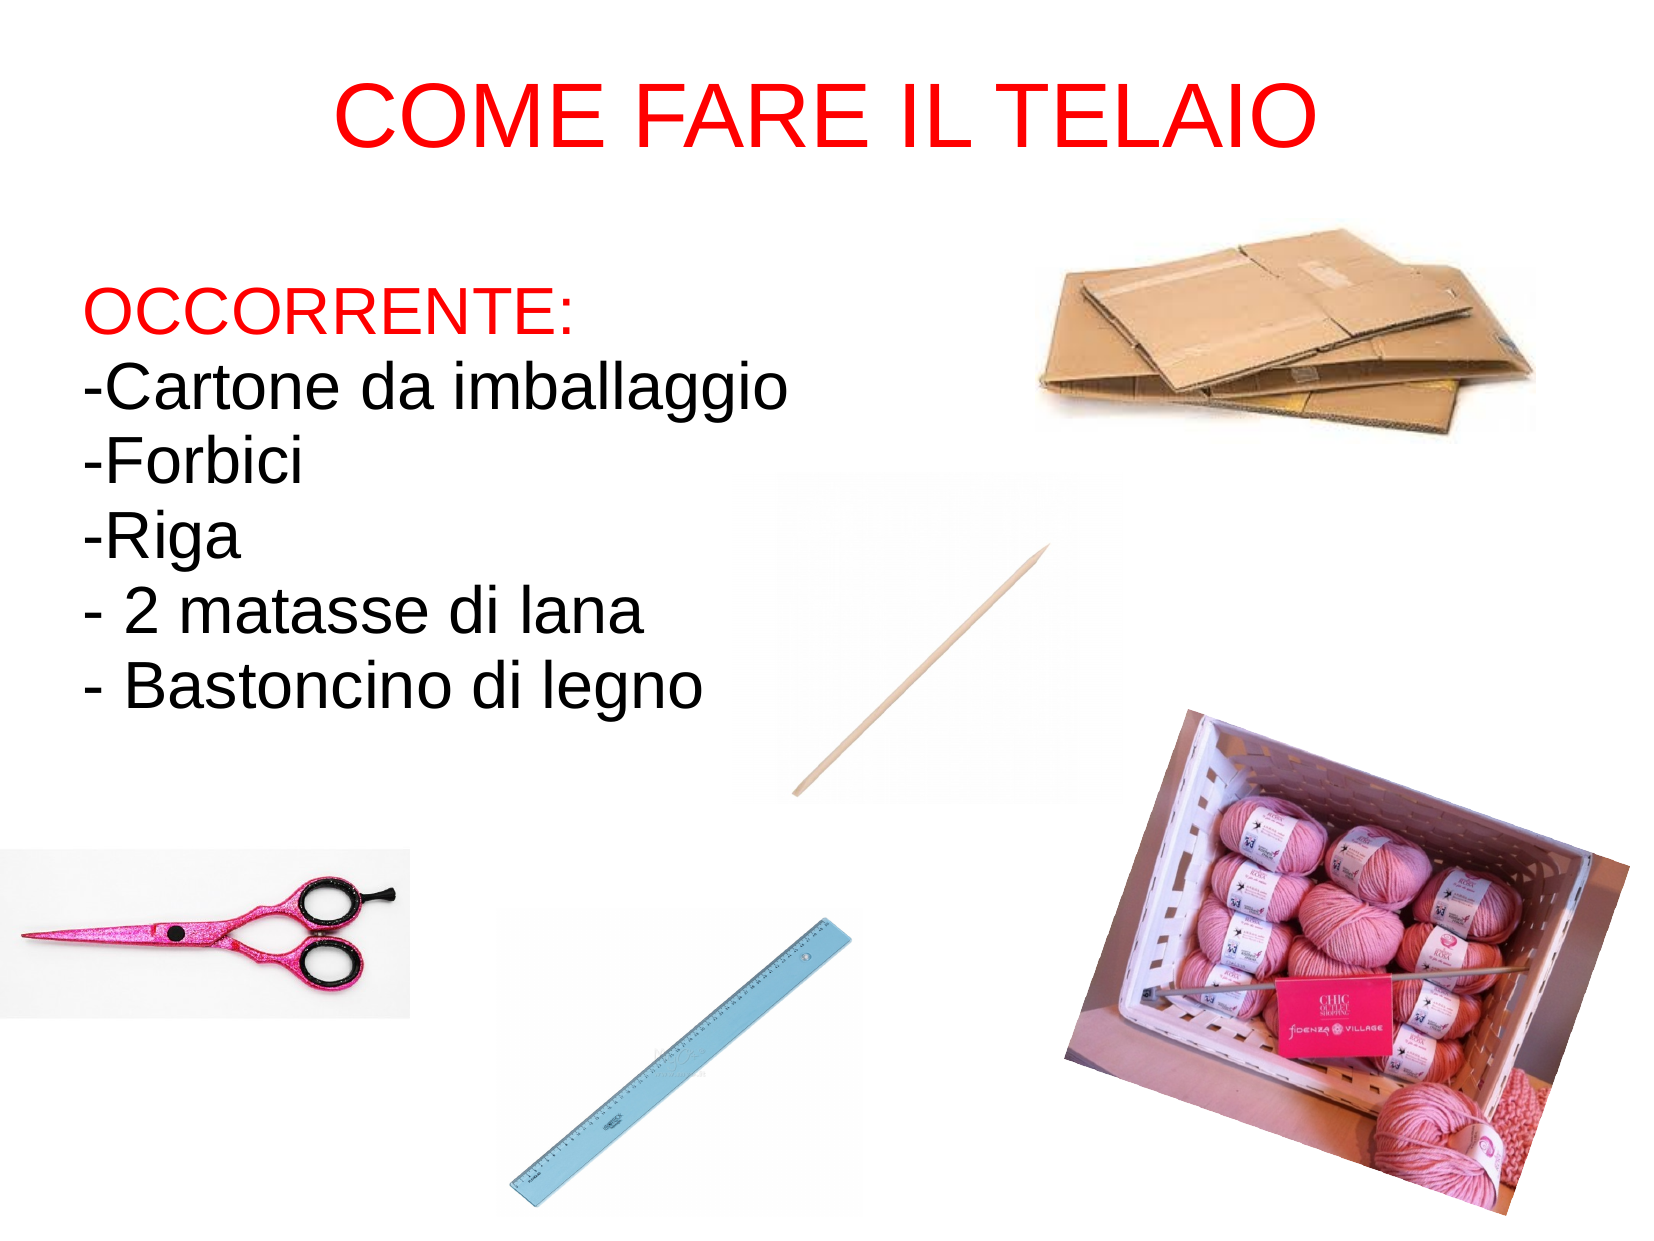

# COME FARE IL TELAIO
OCCORRENTE:
-Cartone da imballaggio
-Forbici
-Riga
- 2 matasse di lana
- Bastoncino di legno